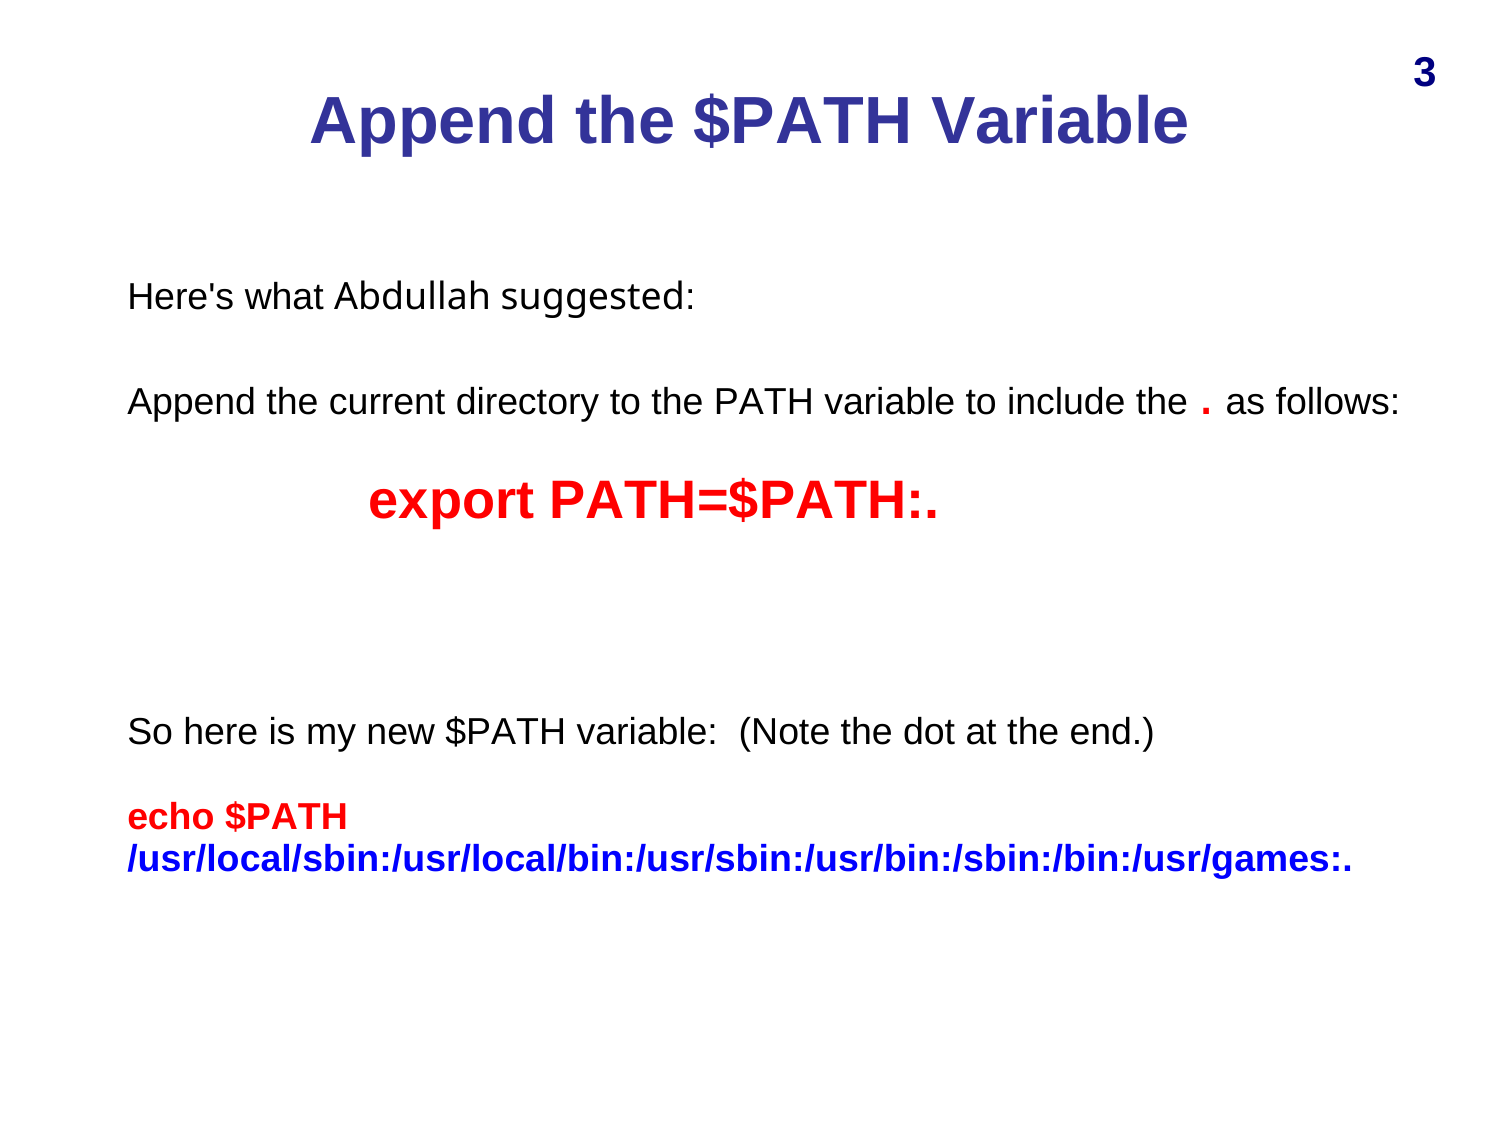

3
# Append the $PATH Variable
Here's what Abdullah suggested:
Append the current directory to the PATH variable to include the . as follows:
 export PATH=$PATH:.
So here is my new $PATH variable: (Note the dot at the end.)
echo $PATH
/usr/local/sbin:/usr/local/bin:/usr/sbin:/usr/bin:/sbin:/bin:/usr/games:.